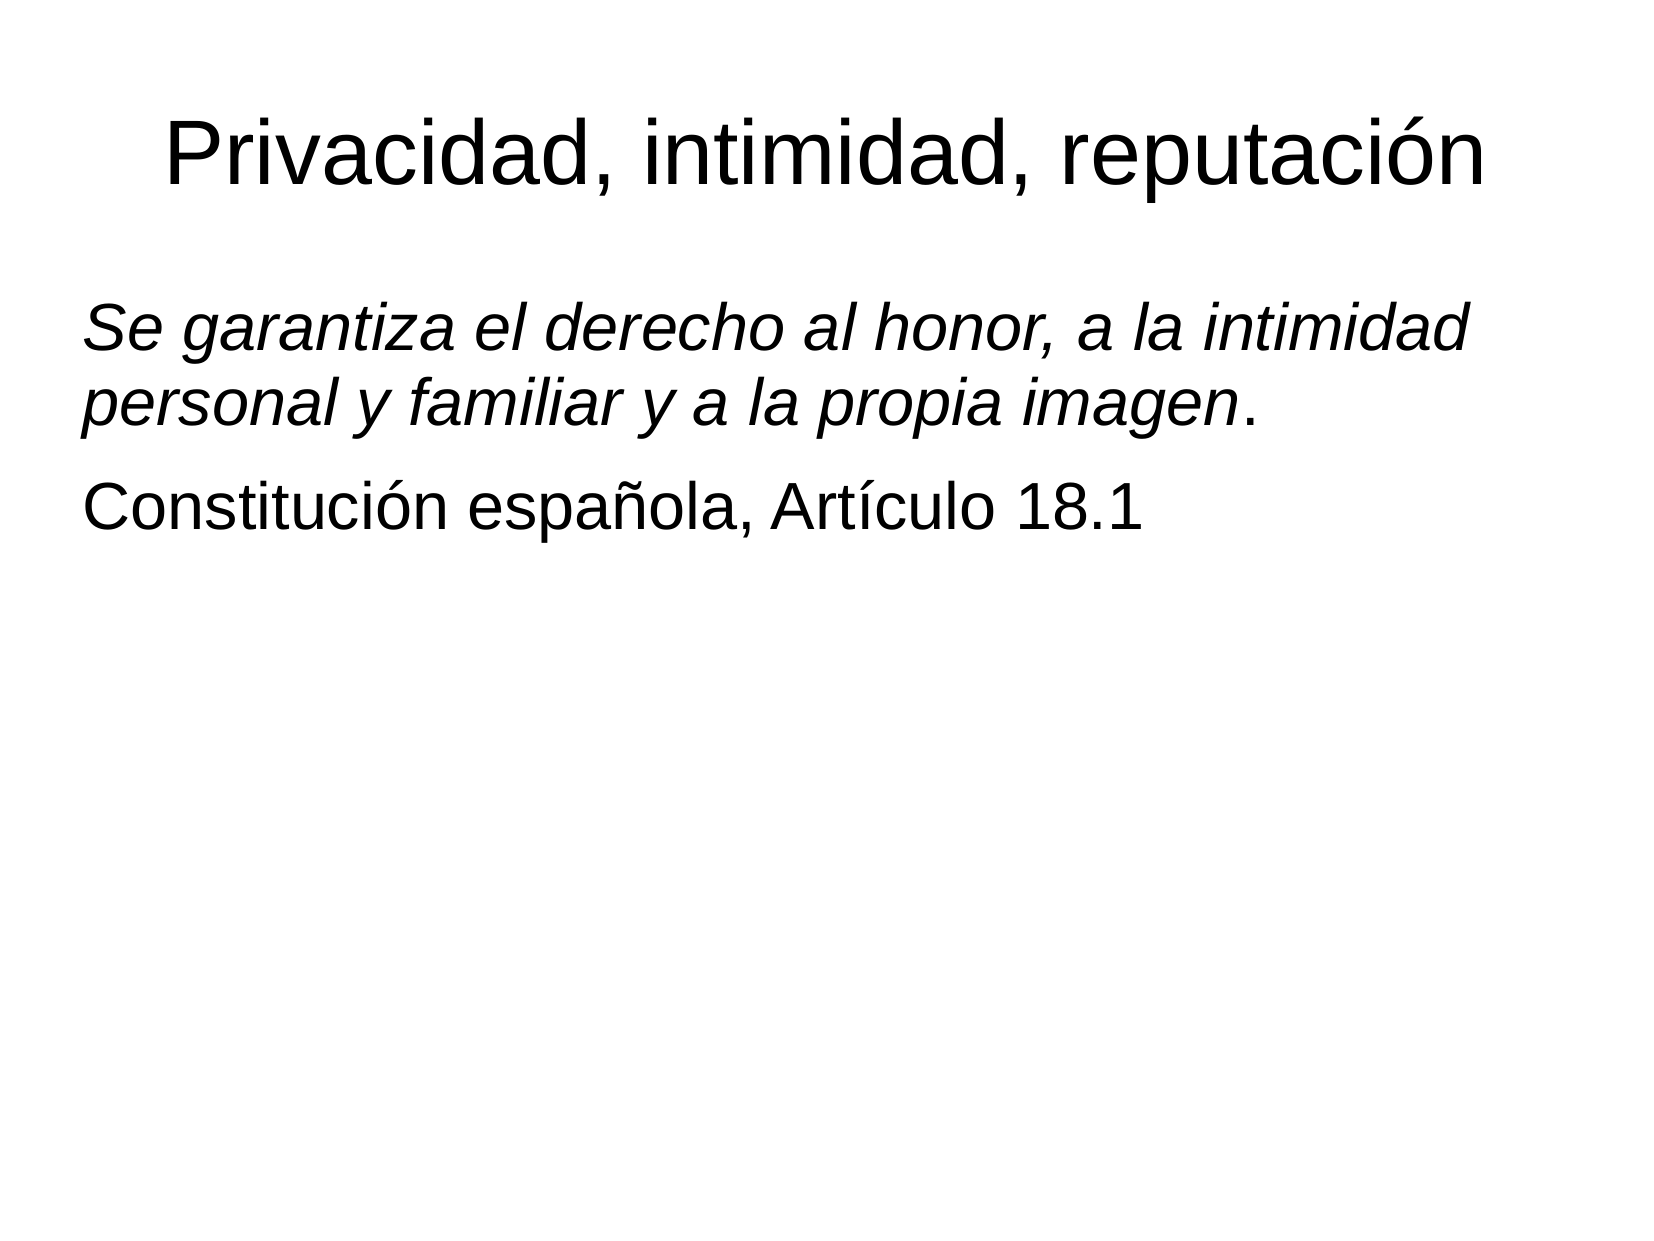

# Privacidad, intimidad, reputación
Se garantiza el derecho al honor, a la intimidad personal y familiar y a la propia imagen.
Constitución española, Artículo 18.1